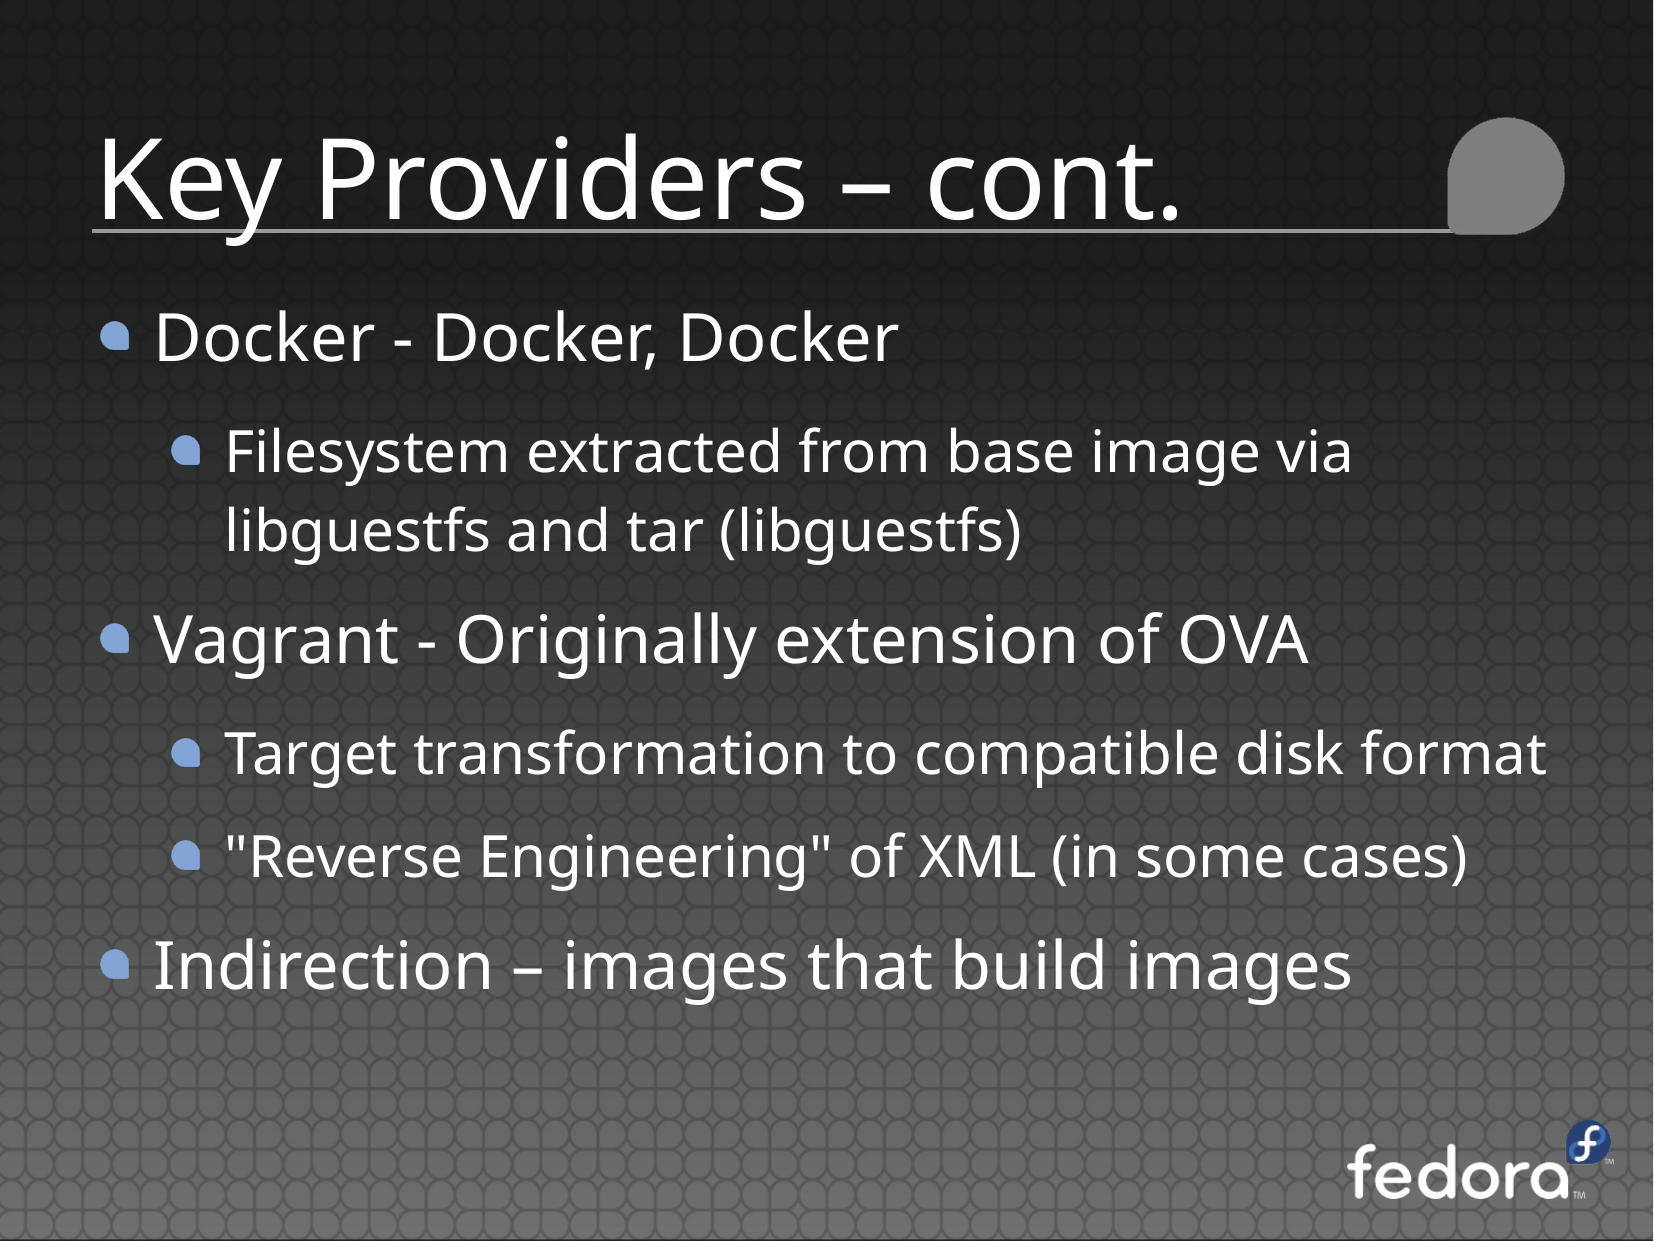

Key Providers – cont.
# Docker - Docker, Docker
Filesystem extracted from base image via libguestfs and tar (libguestfs)
Vagrant - Originally extension of OVA
Target transformation to compatible disk format
"Reverse Engineering" of XML (in some cases)
Indirection – images that build images